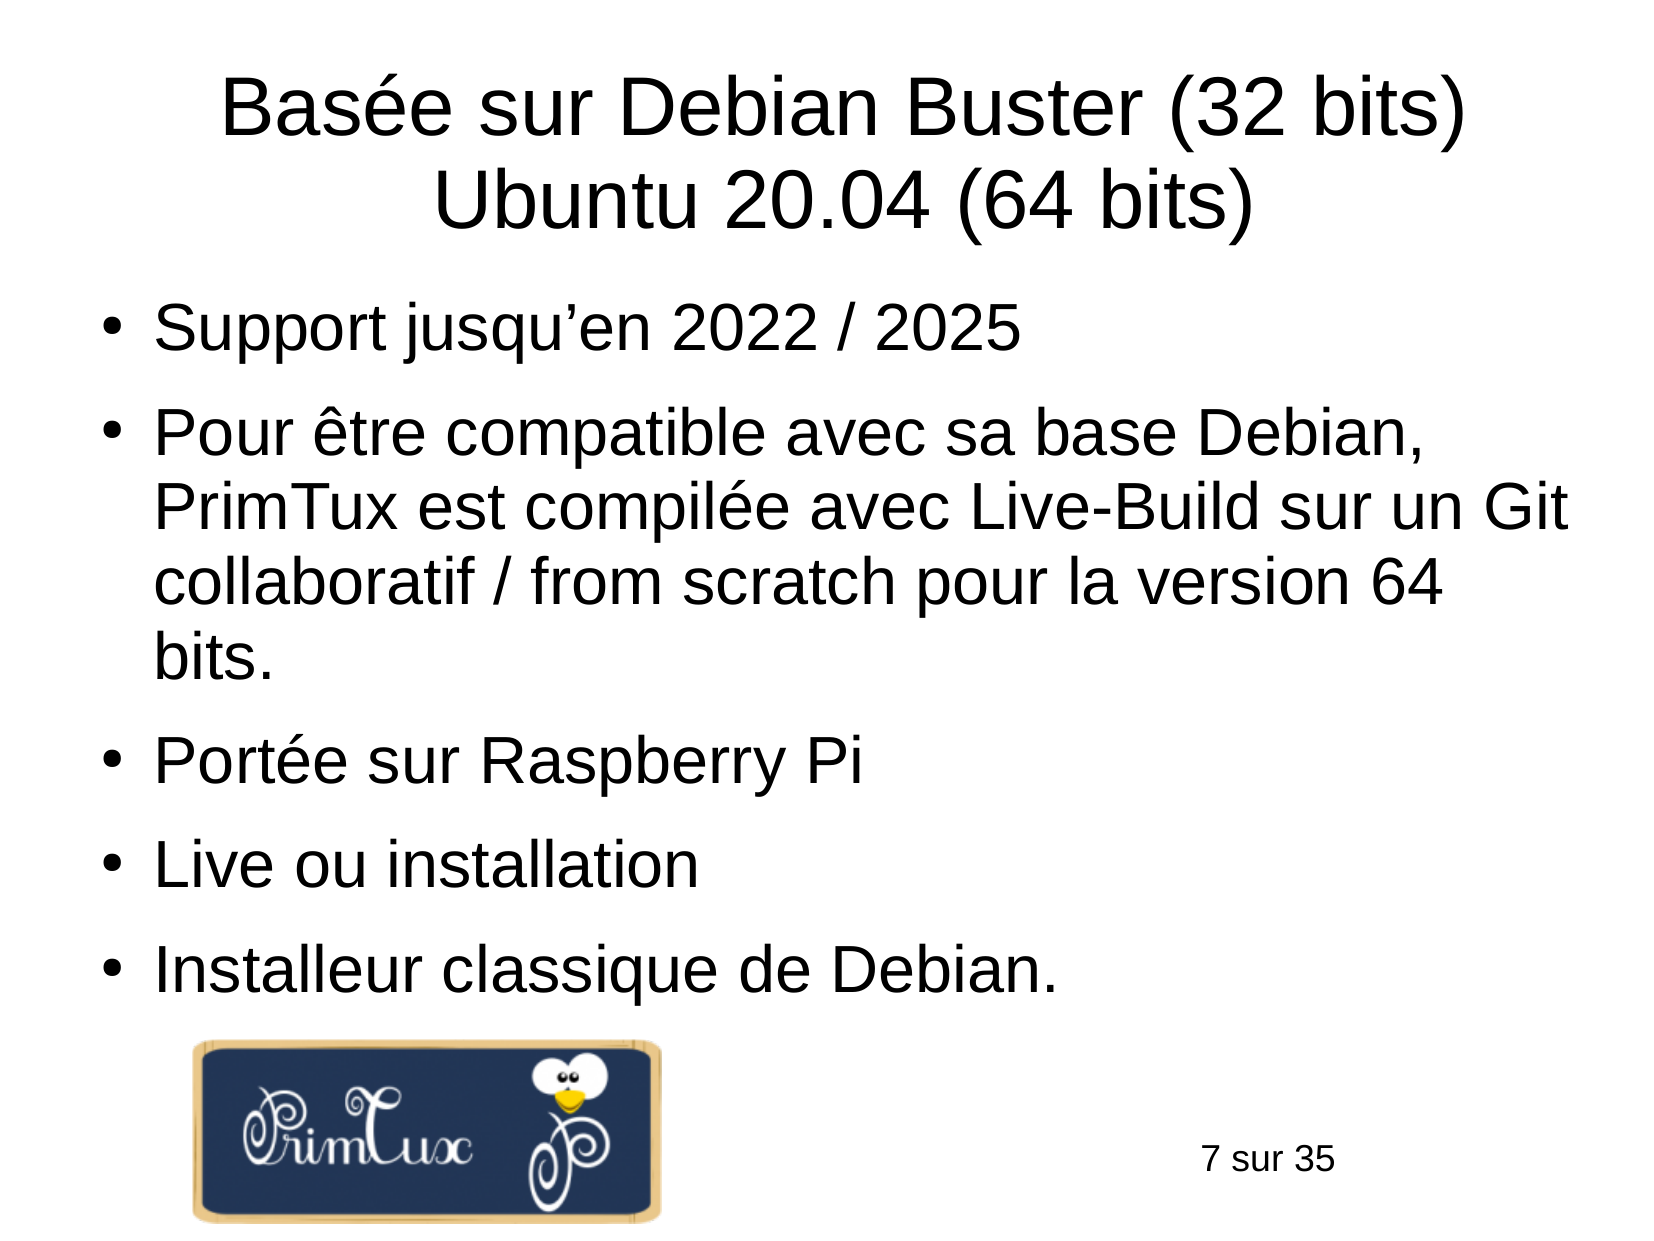

# Basée sur Debian Buster (32 bits) Ubuntu 20.04 (64 bits)
Support jusqu’en 2022 / 2025
Pour être compatible avec sa base Debian, PrimTux est compilée avec Live-Build sur un Git collaboratif / from scratch pour la version 64 bits.
Portée sur Raspberry Pi
Live ou installation
Installeur classique de Debian.